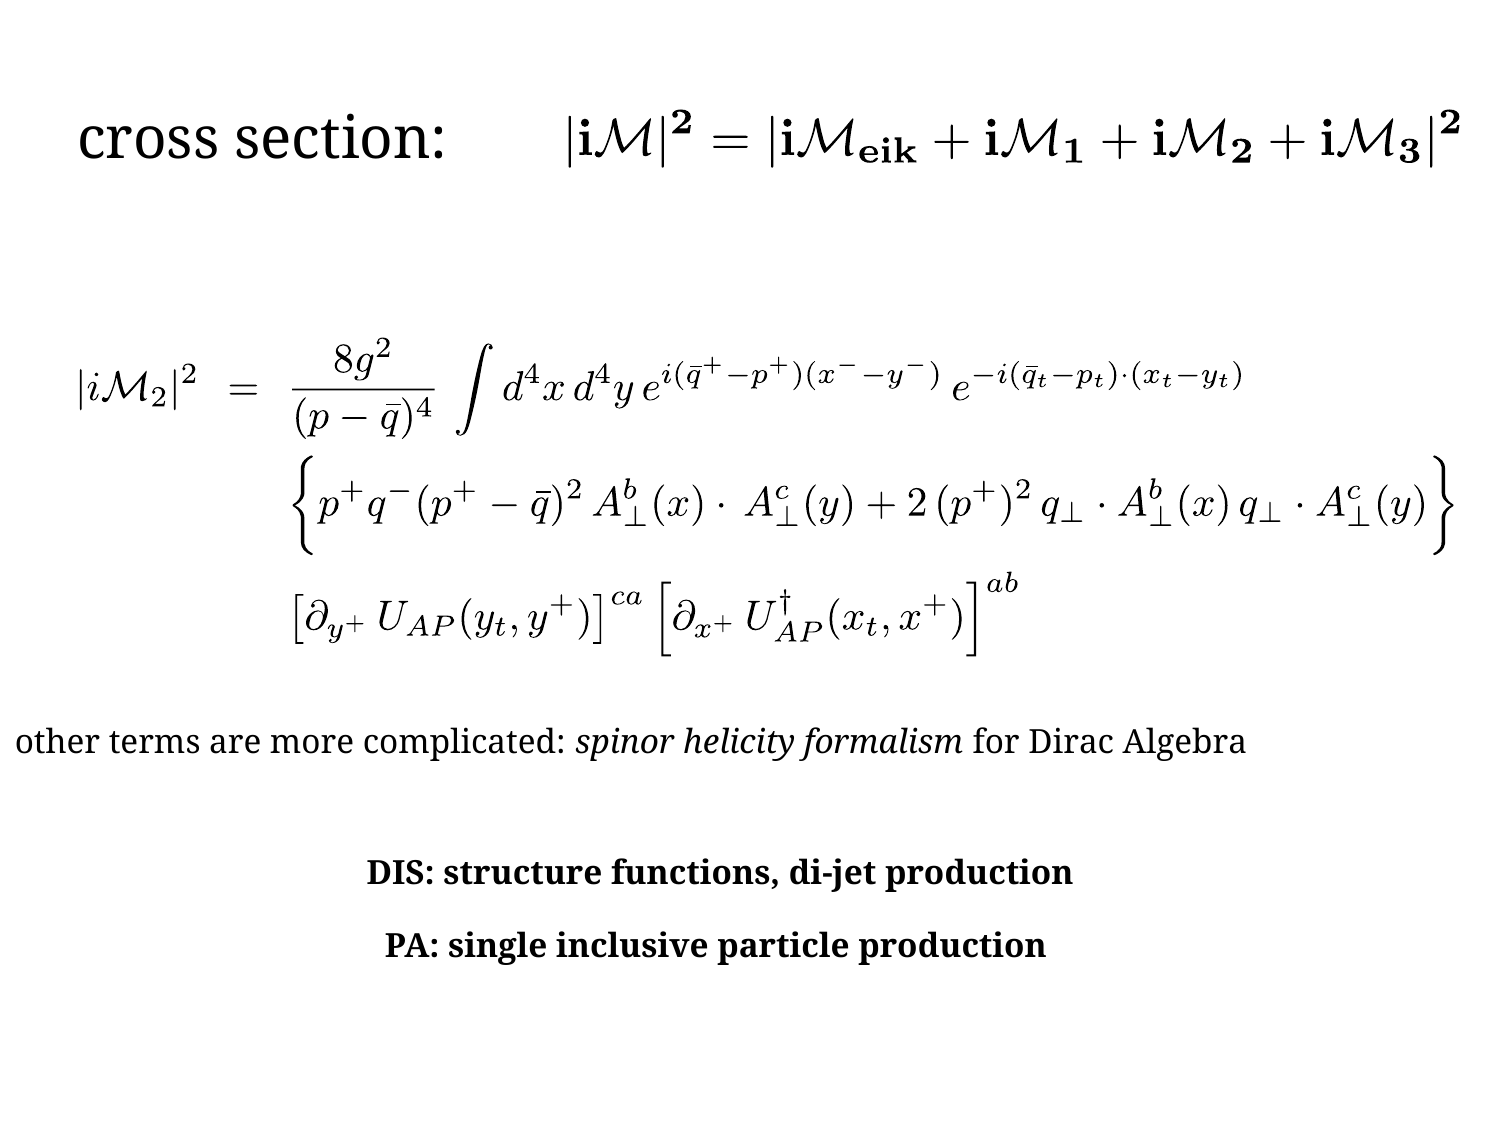

cross section:
other terms are more complicated: spinor helicity formalism for Dirac Algebra
DIS: structure functions, di-jet production
PA: single inclusive particle production